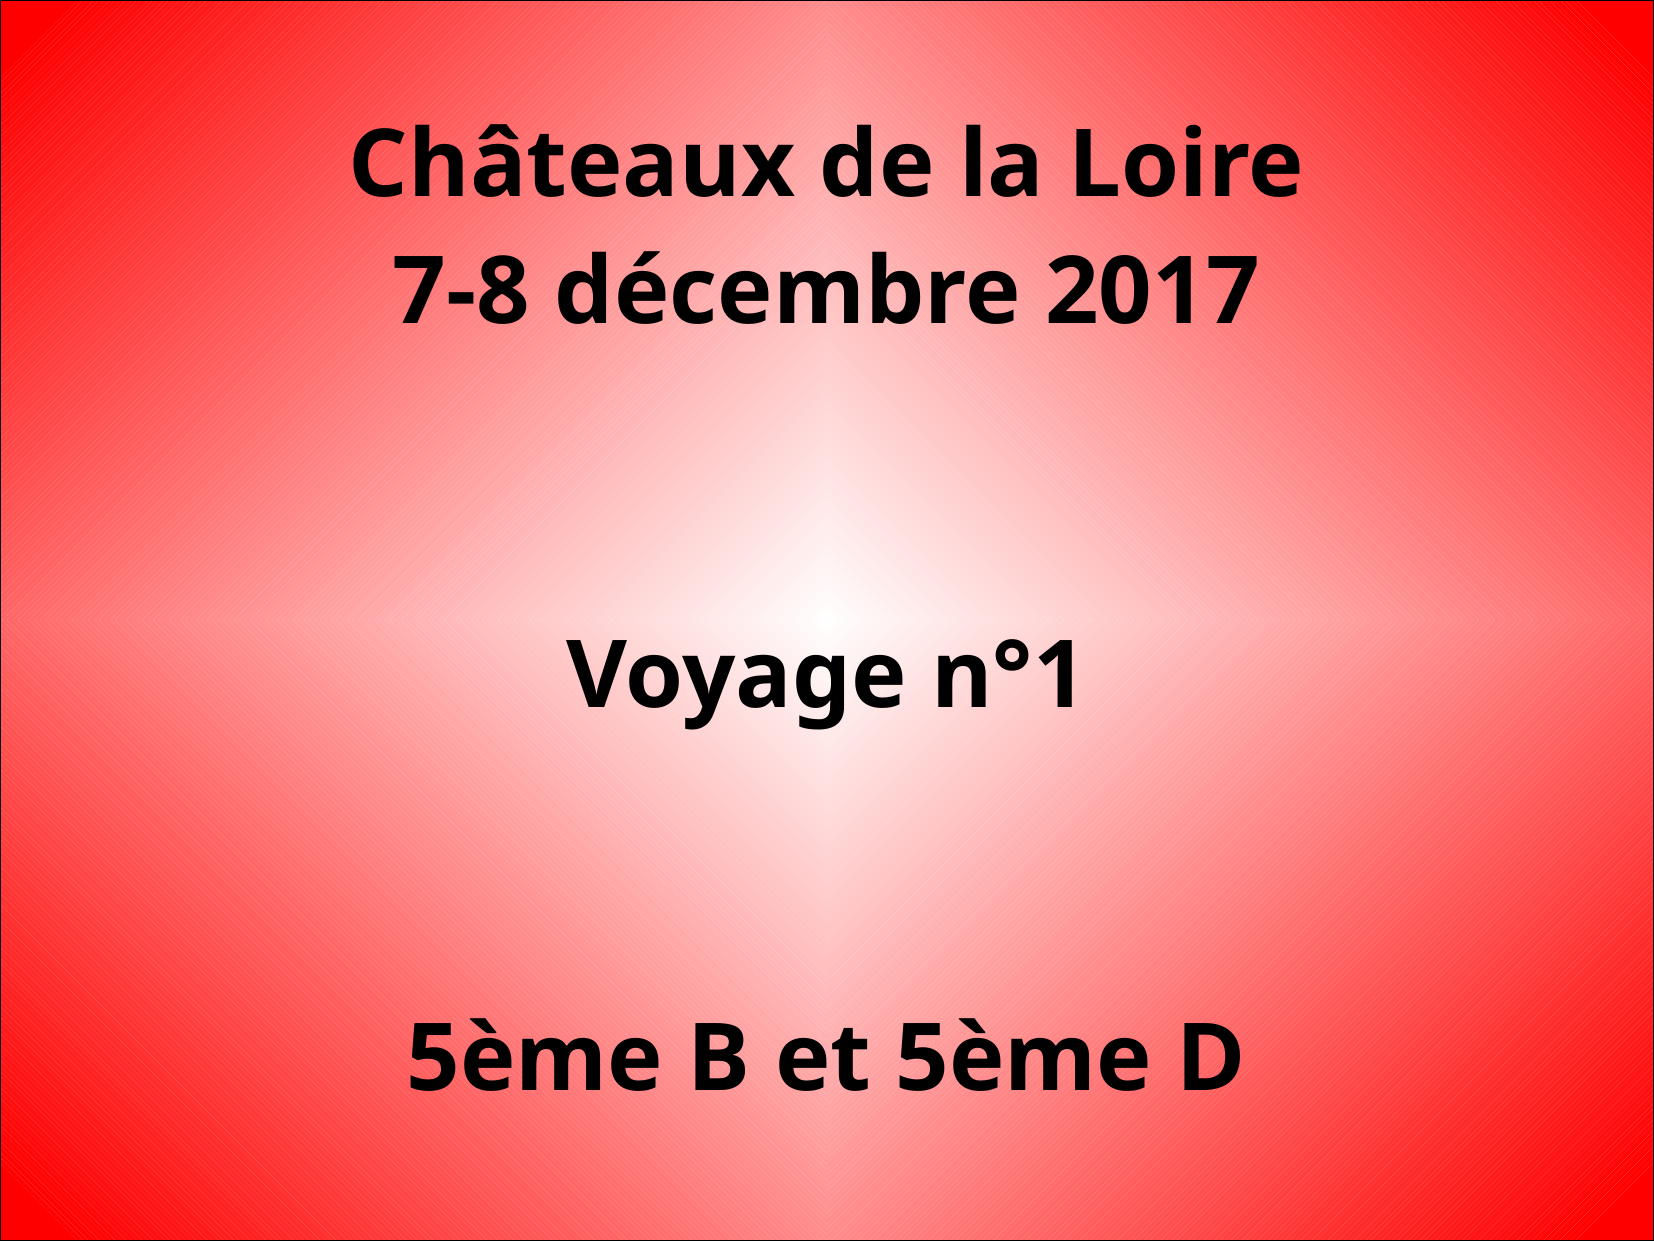

Châteaux de la Loire
7-8 décembre 2017
Voyage n°1
5ème B et 5ème D